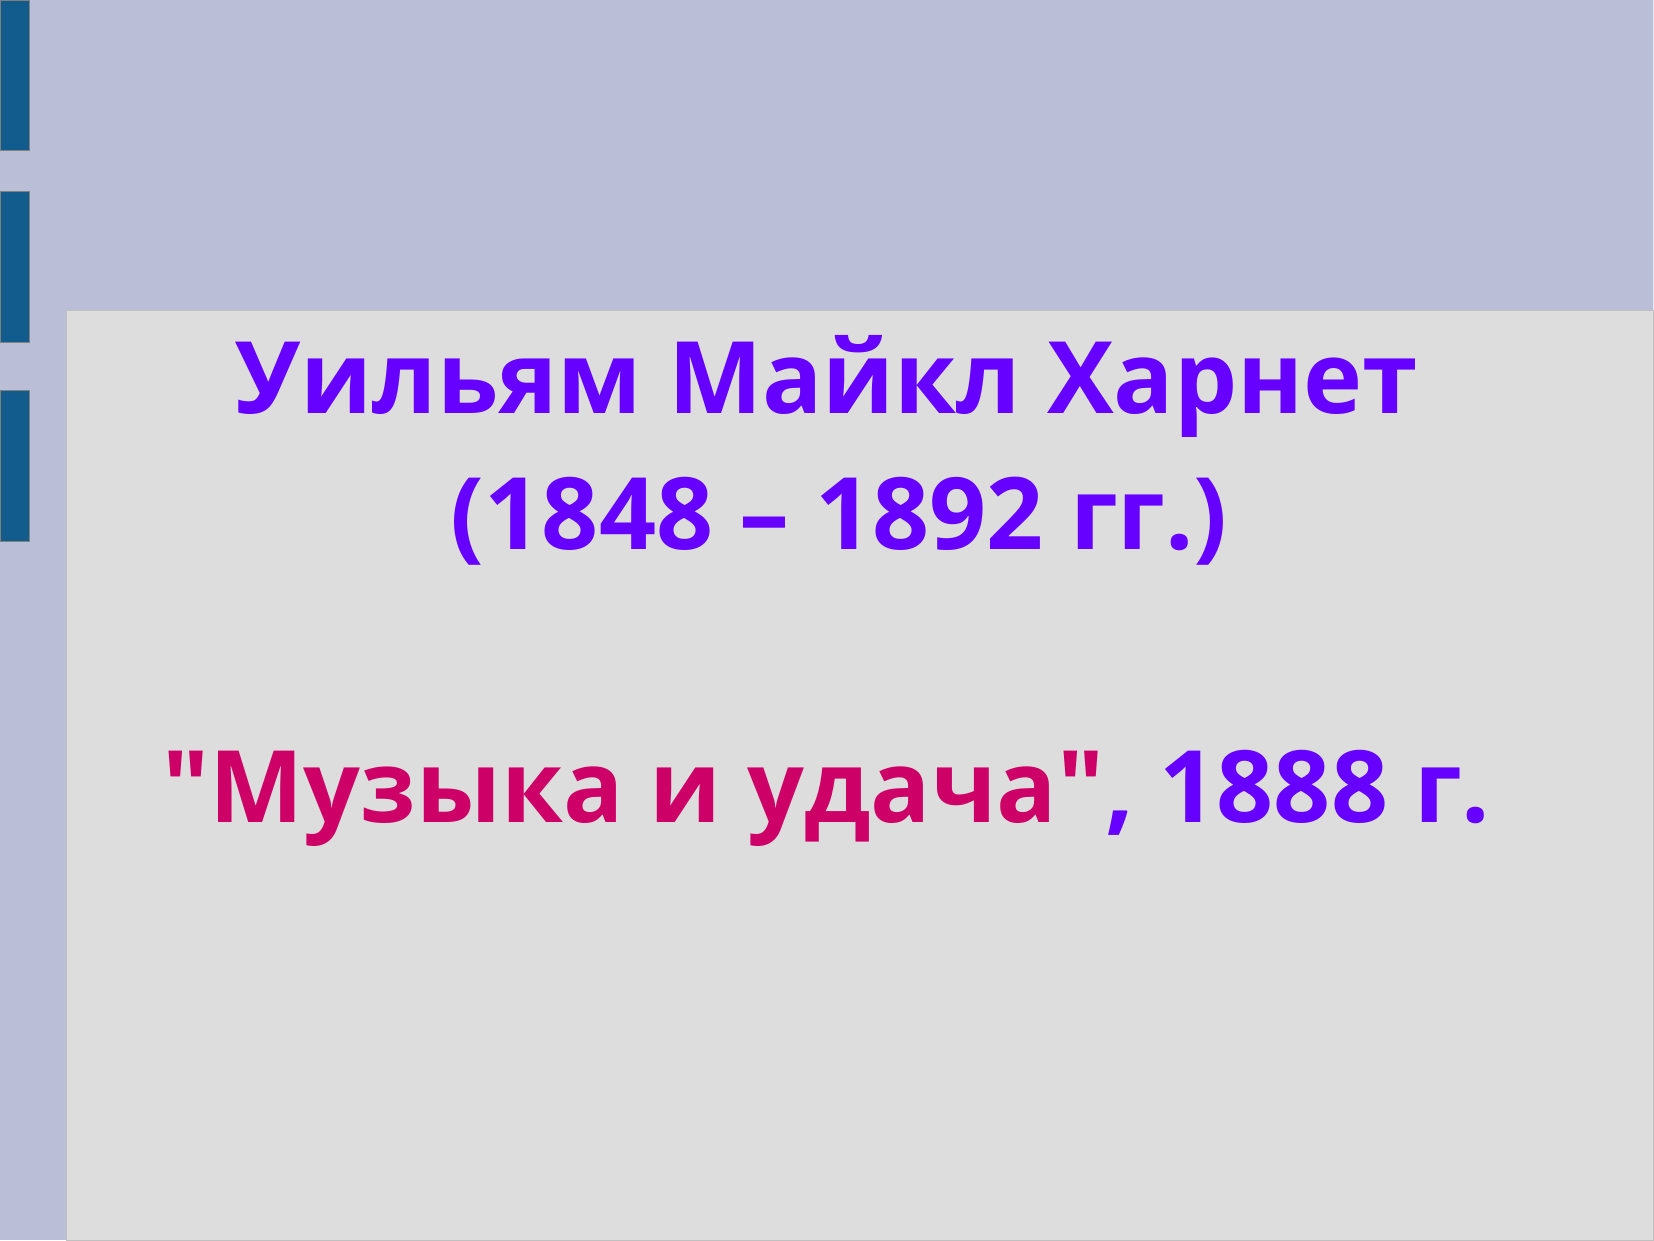

# Уильям Майкл Харнет
 (1848 – 1892 гг.)
"Музыка и удача", 1888 г.